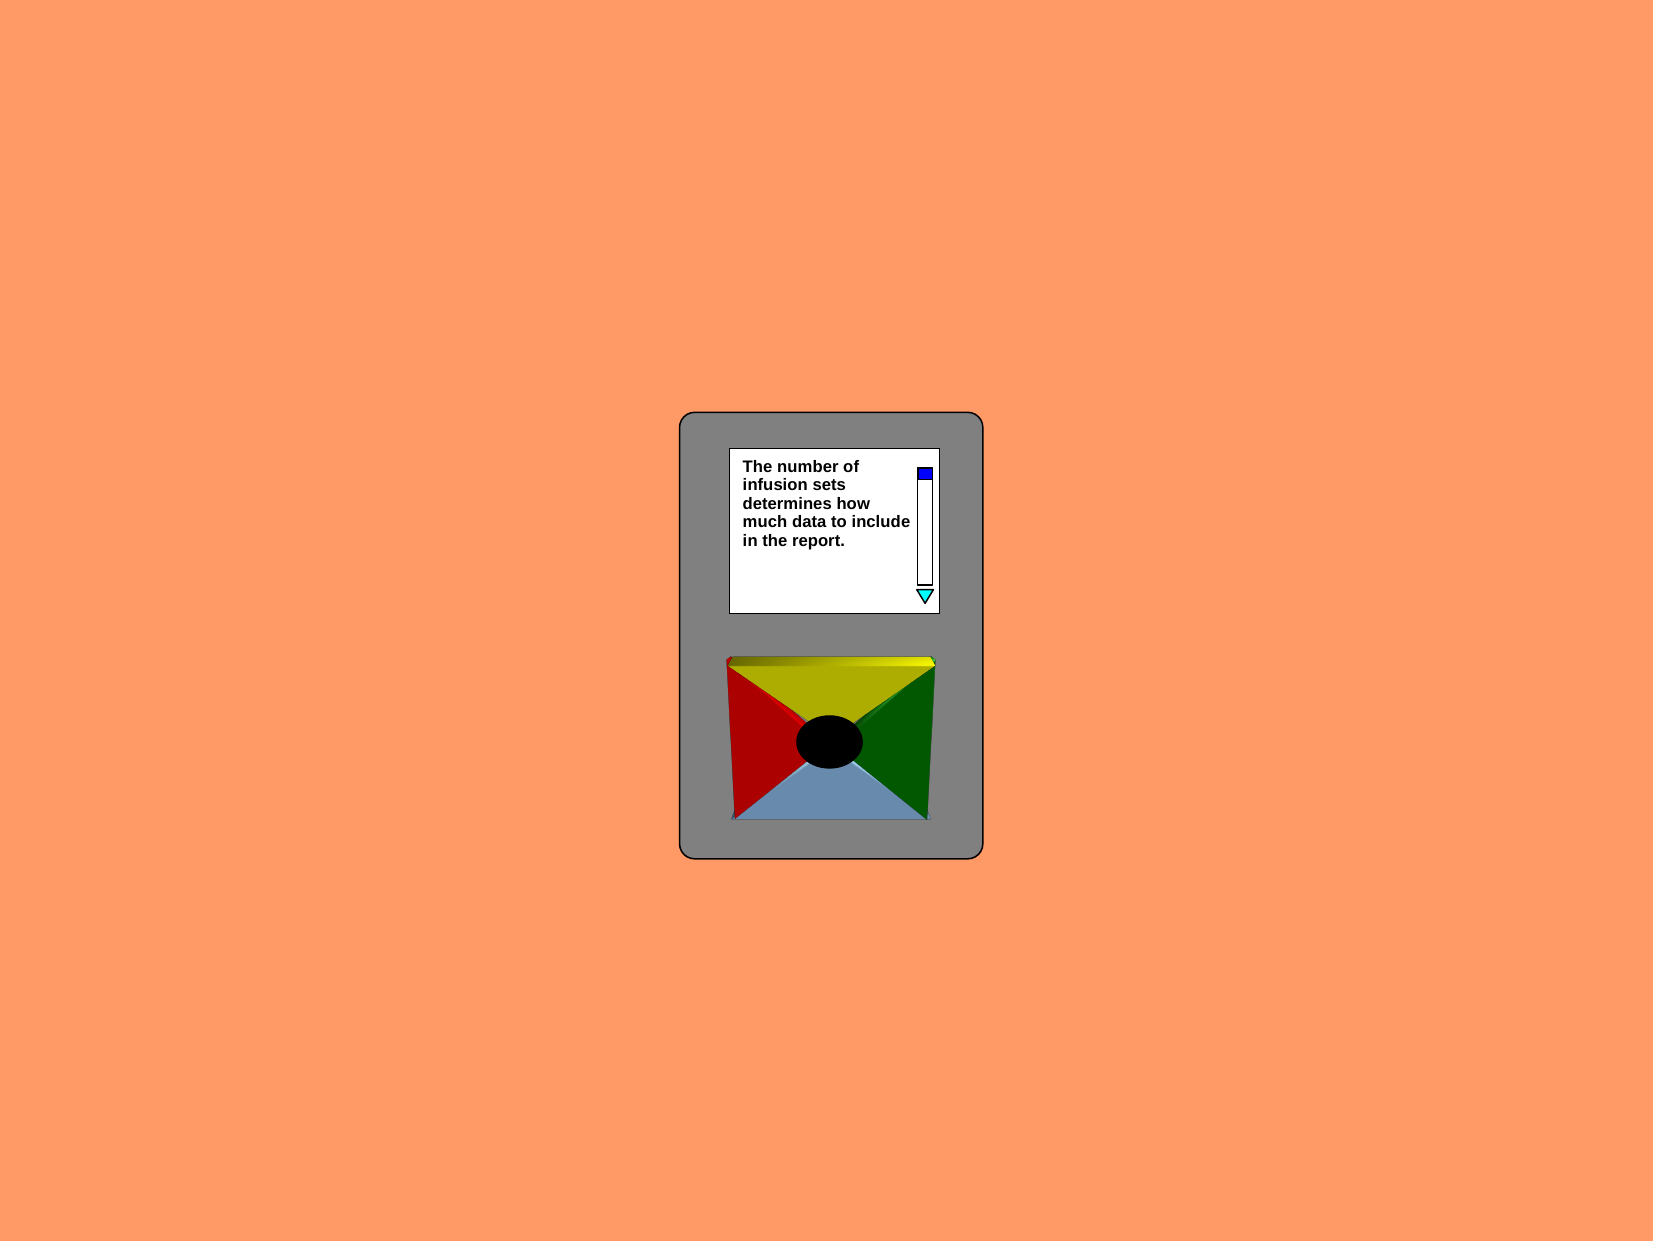

The number of infusion sets determines how much data to include in the report.